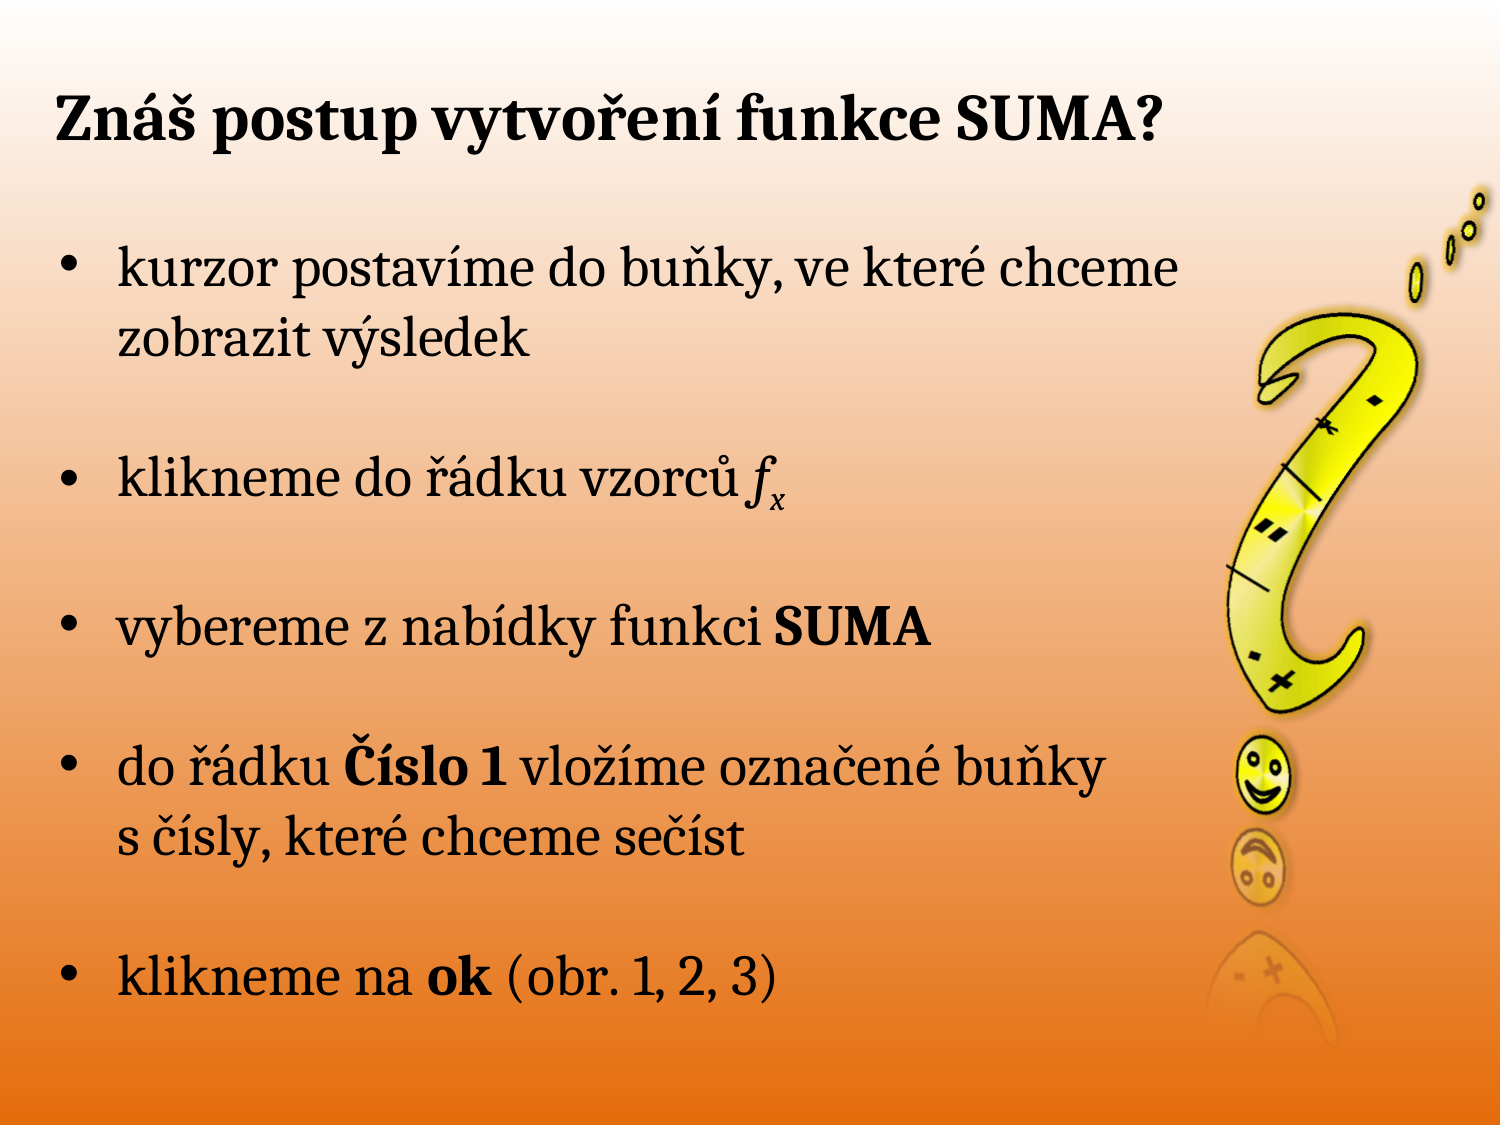

Znáš postup vytvoření funkce SUMA?
kurzor postavíme do buňky, ve které chceme zobrazit výsledek
klikneme do řádku vzorců fx
vybereme z nabídky funkci SUMA
do řádku Číslo 1 vložíme označené buňky
	s čísly, které chceme sečíst
klikneme na ok (obr. 1, 2, 3)